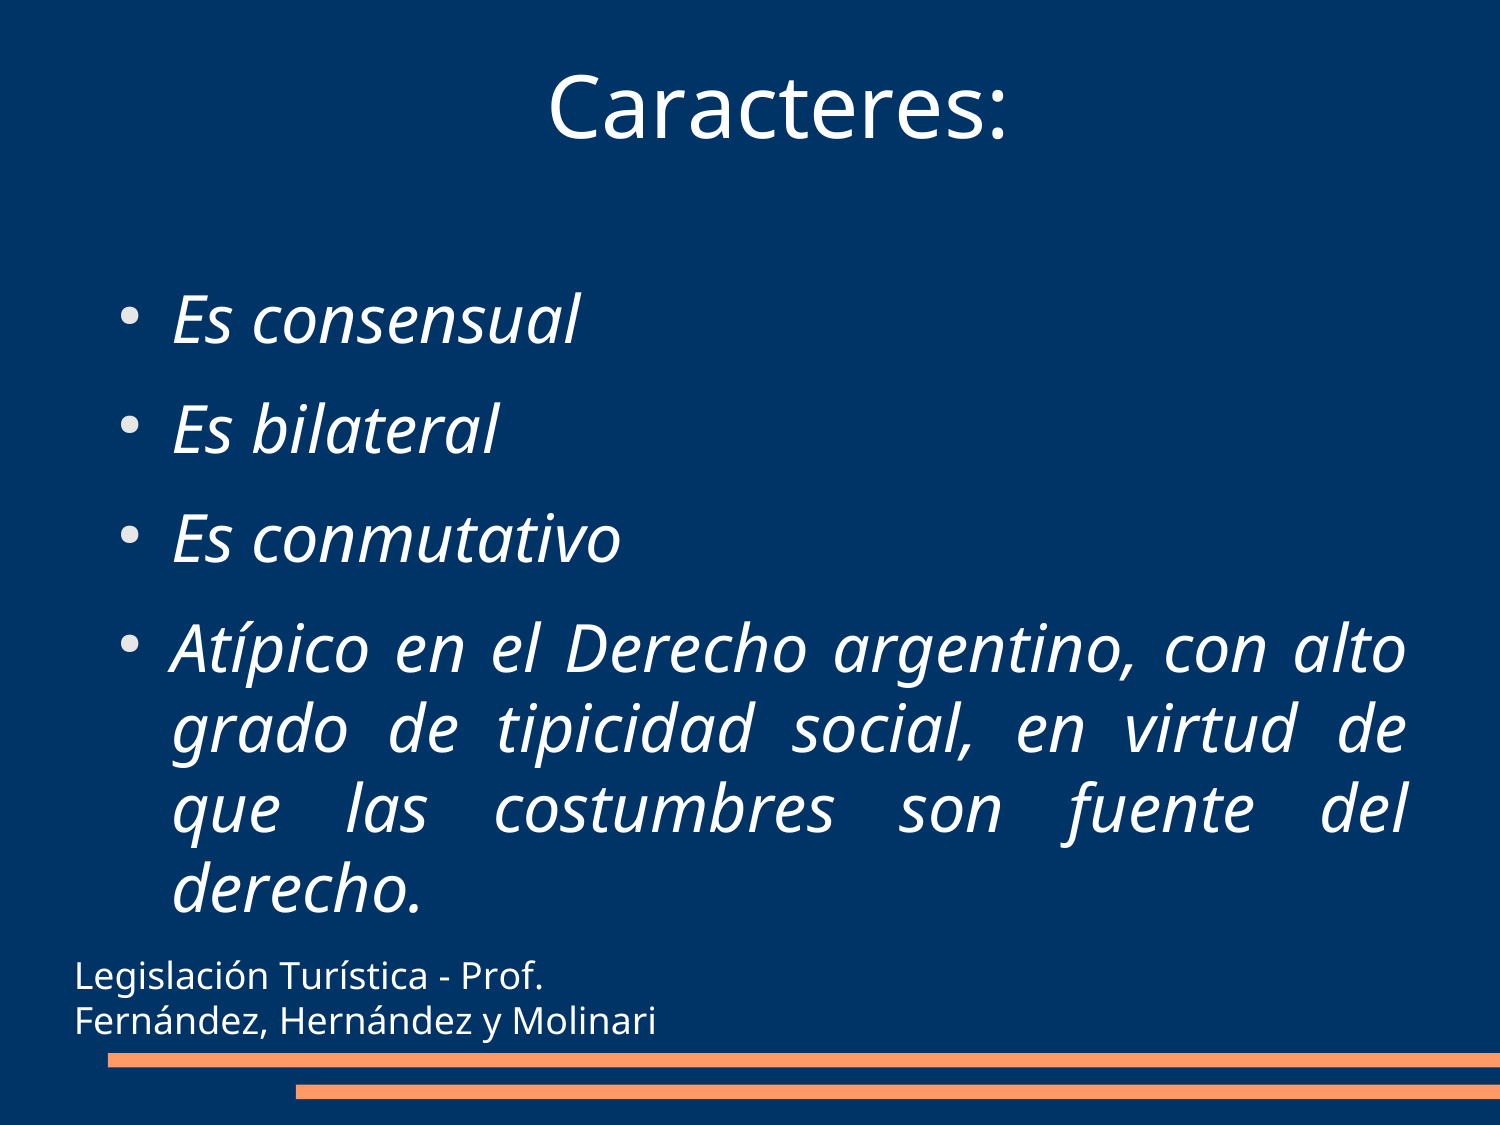

# Caracteres:
Es consensual
Es bilateral
Es conmutativo
Atípico en el Derecho argentino, con alto grado de tipicidad social, en virtud de que las costumbres son fuente del derecho.
Legislación Turística - Prof. Fernández, Hernández y Molinari